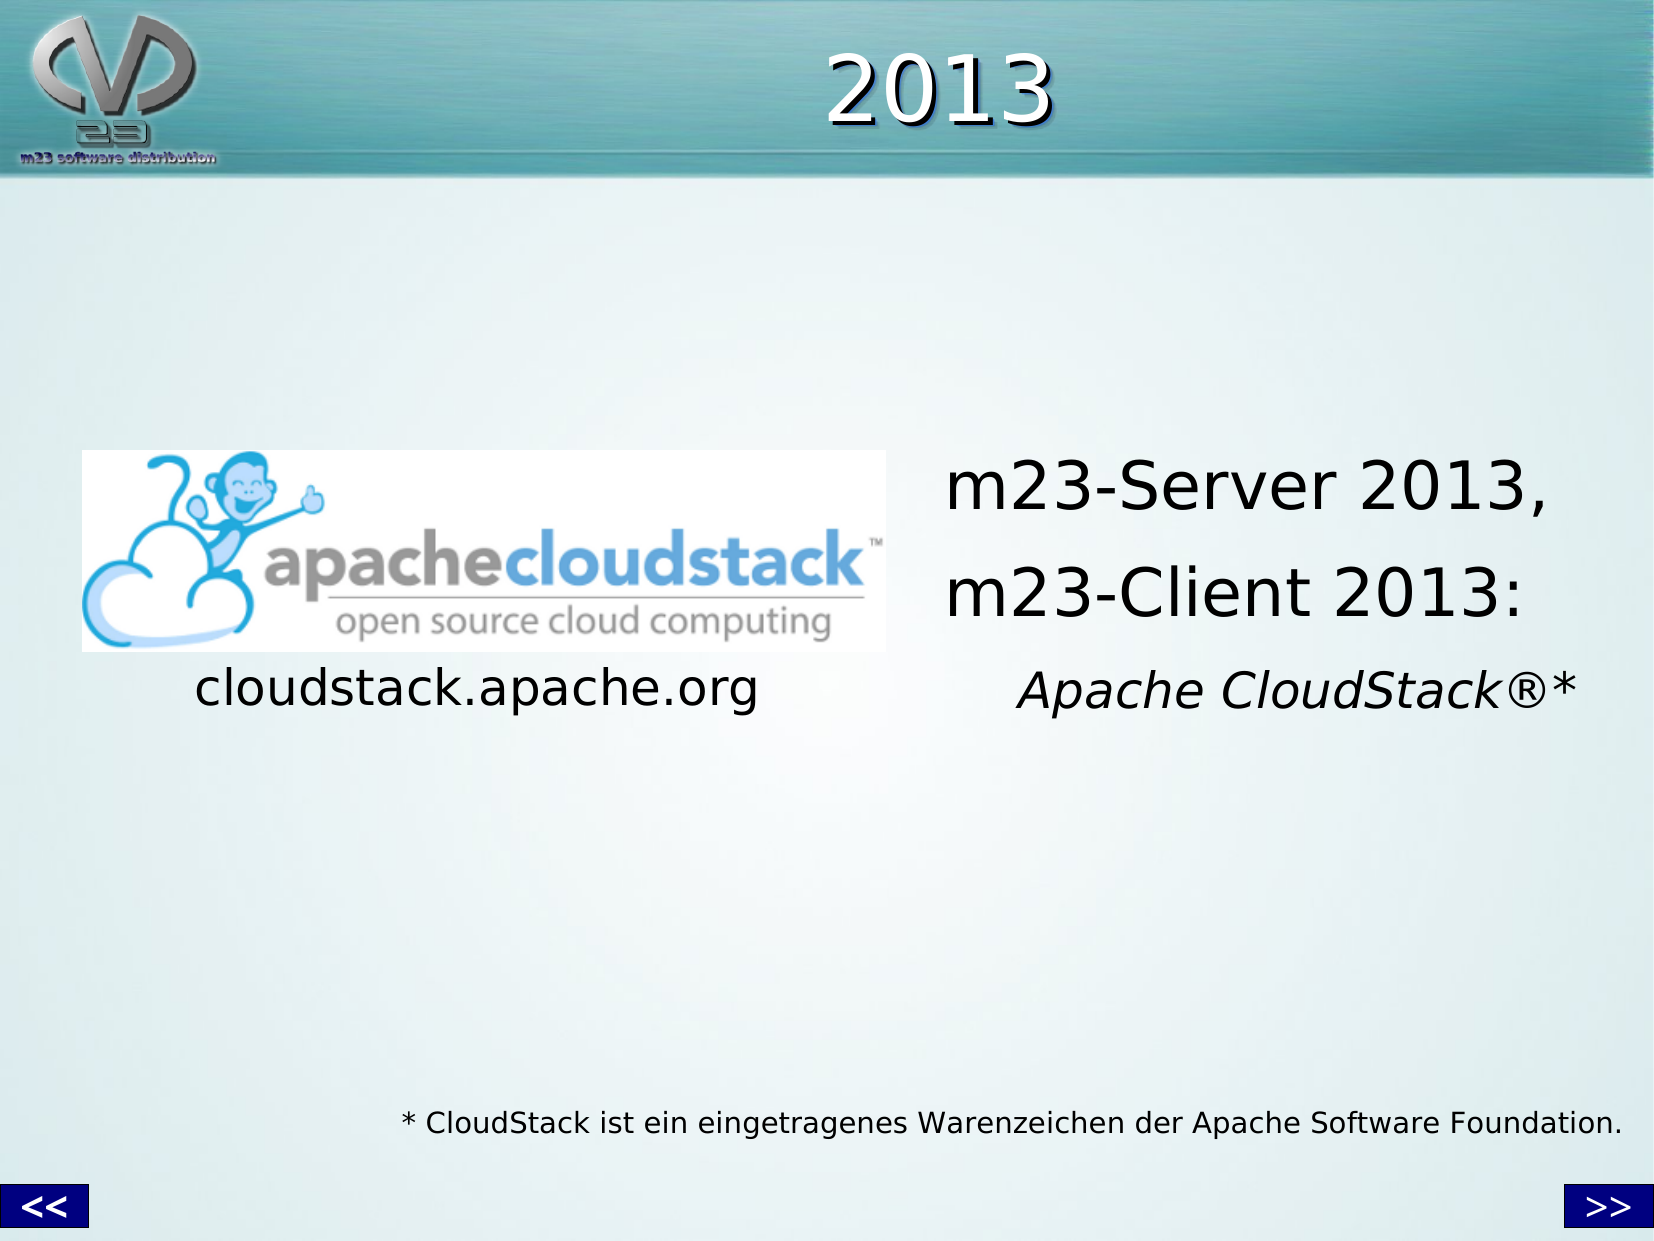

# 2013
m23-Server 2013,
m23-Client 2013:
	Apache CloudStack®*
cloudstack.apache.org
* CloudStack ist ein eingetragenes Warenzeichen der Apache Software Foundation.